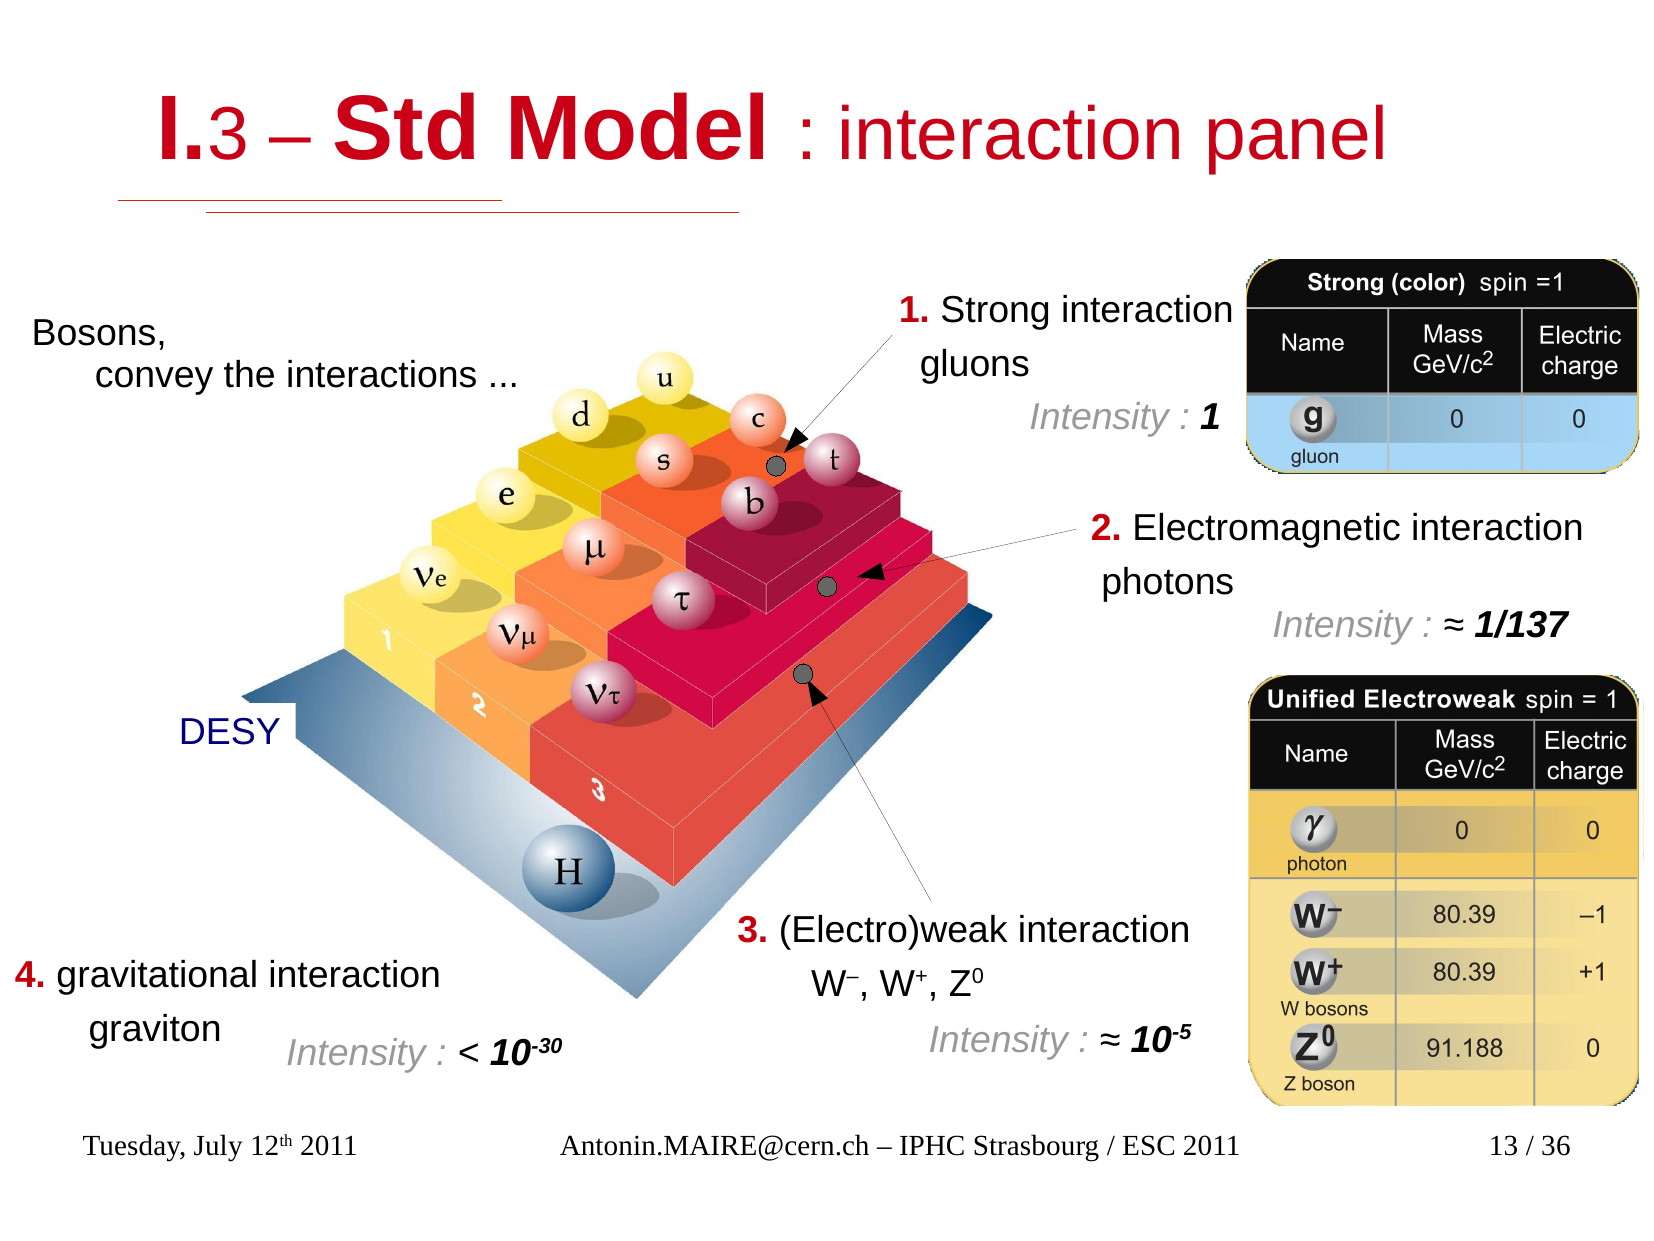

# I.3 – Std Model : interaction panel
1. Strong interaction
 gluons
Bosons,
 convey the interactions ...
Intensity : 1
2. Electromagnetic interaction
 photons
Intensity : ≈ 1/137
DESY
DESY
3. (Electro)weak interaction
	W–, W+, Z0
4. gravitational interaction
	graviton
Intensity : ≈ 10-5
Intensity : < 10-30
Mon, March 31st, 2008
Antonin Maire - IPHC Strasbourg / AliceWeek Apr. 08
13